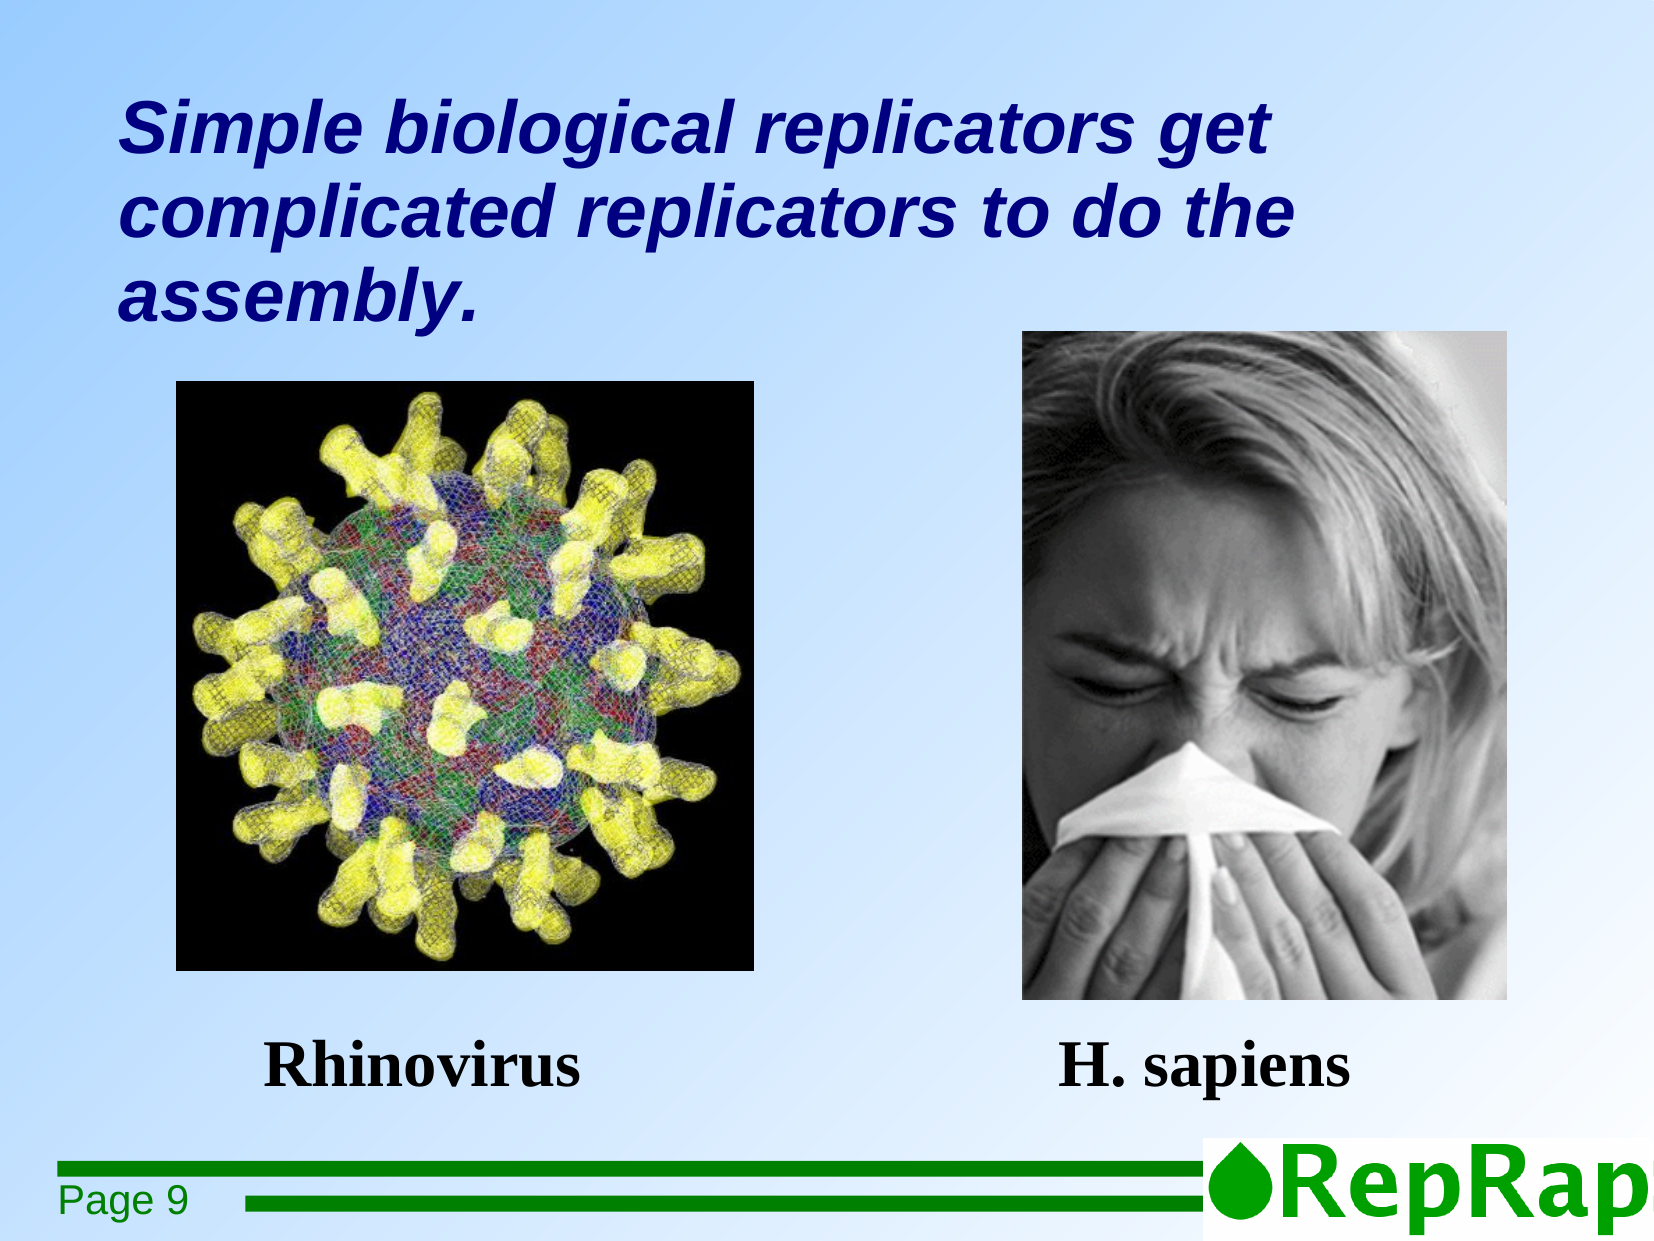

# Simple biological replicators get complicated replicators to do the assembly.
 Rhinovirus	H. sapiens